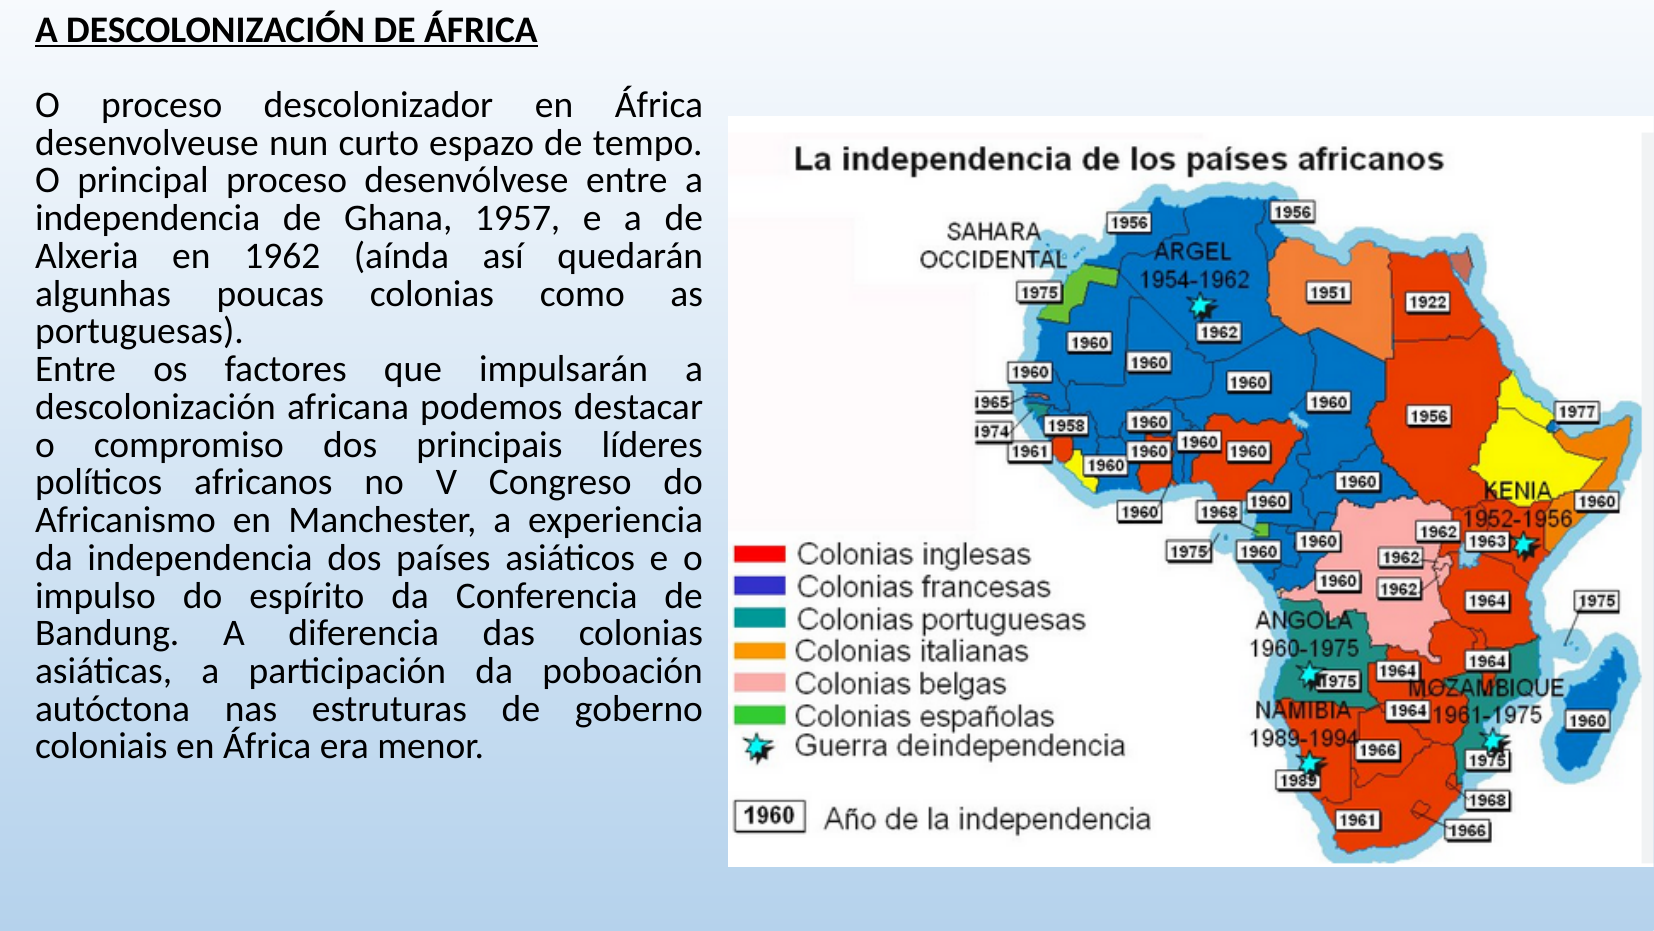

A DESCOLONIZACIÓN DE ÁFRICA
O proceso descolonizador en África desenvolveuse nun curto espazo de tempo. O principal proceso desenvólvese entre a independencia de Ghana, 1957, e a de Alxeria en 1962 (aínda así quedarán algunhas poucas colonias como as portuguesas).
Entre os factores que impulsarán a descolonización africana podemos destacar o compromiso dos principais líderes políticos africanos no V Congreso do Africanismo en Manchester, a experiencia da independencia dos países asiáticos e o impulso do espírito da Conferencia de Bandung. A diferencia das colonias asiáticas, a participación da poboación autóctona nas estruturas de goberno coloniais en África era menor.